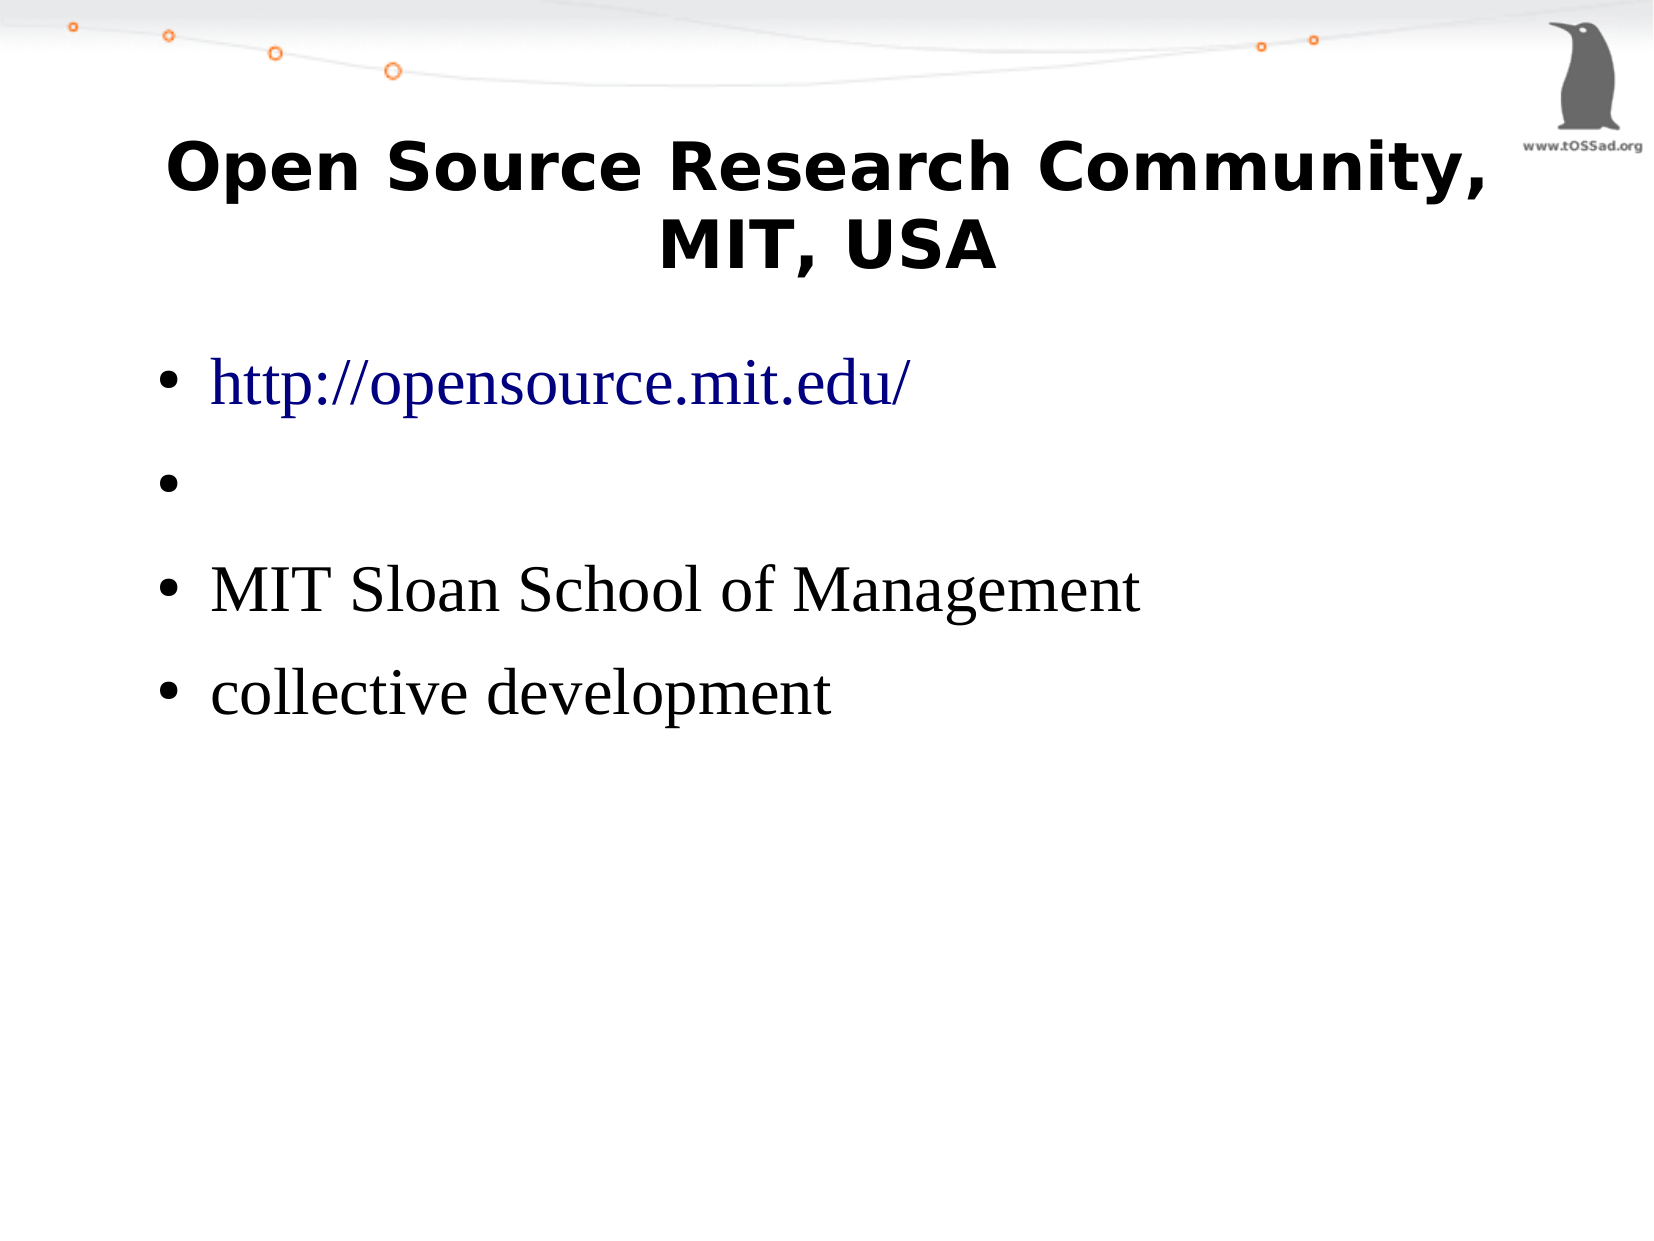

# Open Source Research Community, MIT, USA
http://opensource.mit.edu/
MIT Sloan School of Management
collective development